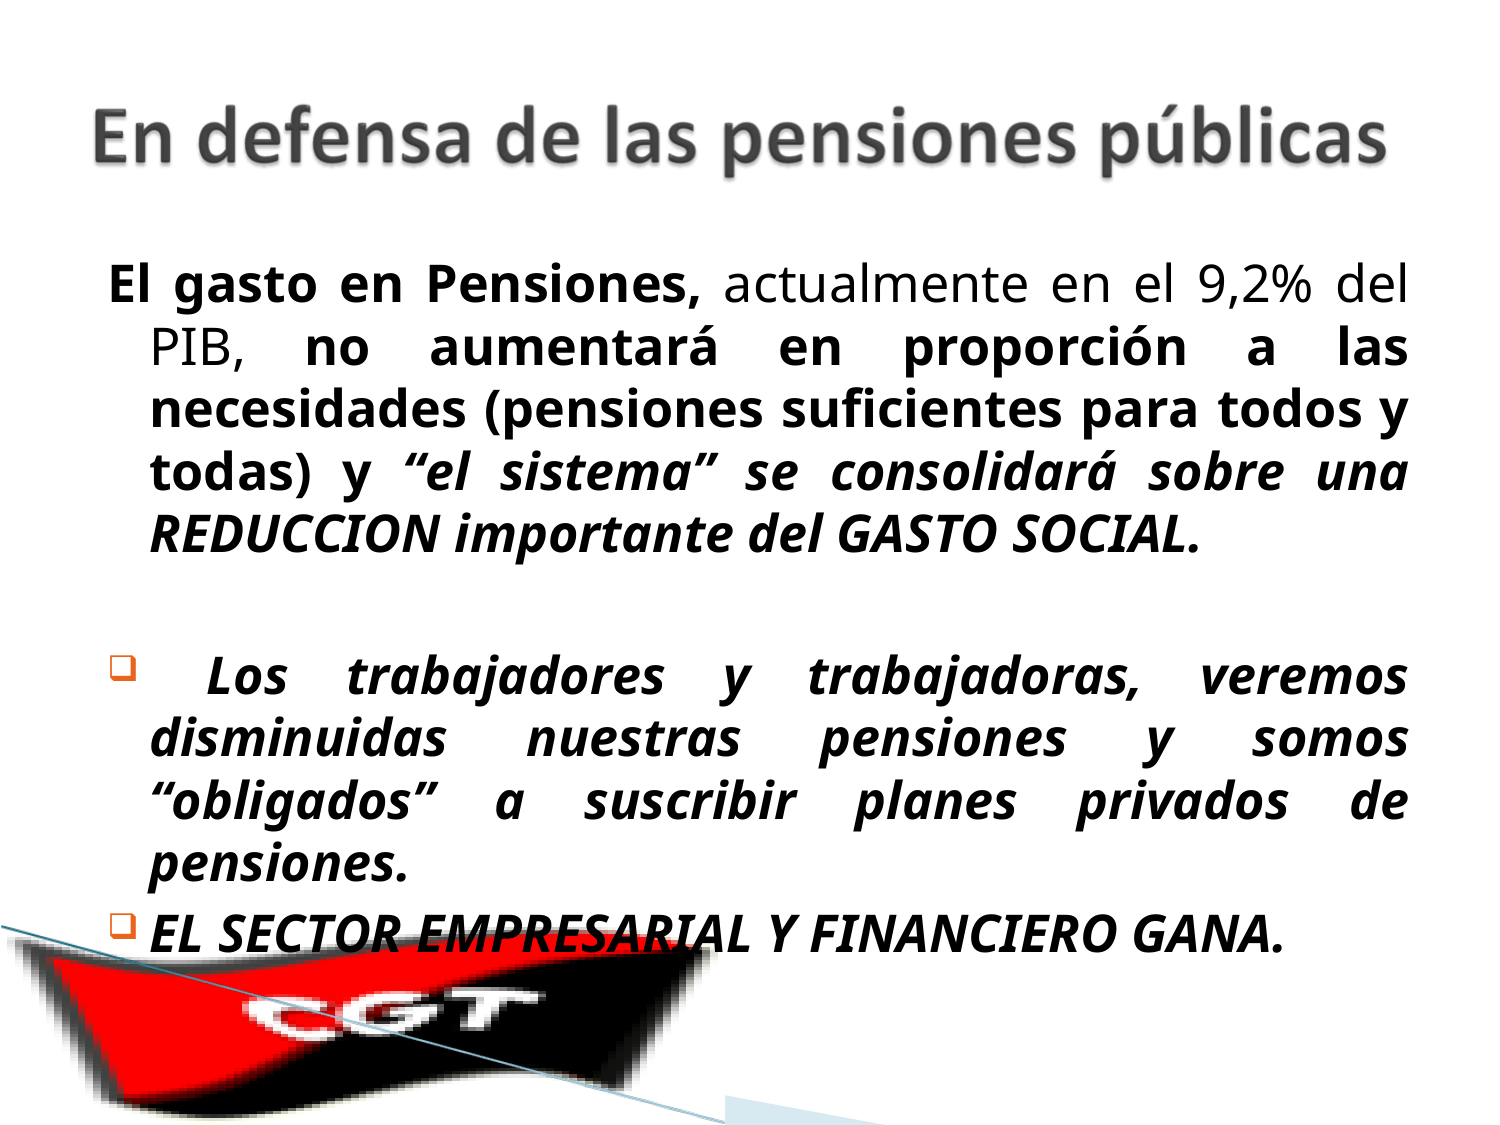

El gasto en Pensiones, actualmente en el 9,2% del PIB, no aumentará en proporción a las necesidades (pensiones suficientes para todos y todas) y “el sistema” se consolidará sobre una REDUCCION importante del GASTO SOCIAL.
 Los trabajadores y trabajadoras, veremos disminuidas nuestras pensiones y somos “obligados” a suscribir planes privados de pensiones.
EL SECTOR EMPRESARIAL Y FINANCIERO GANA.